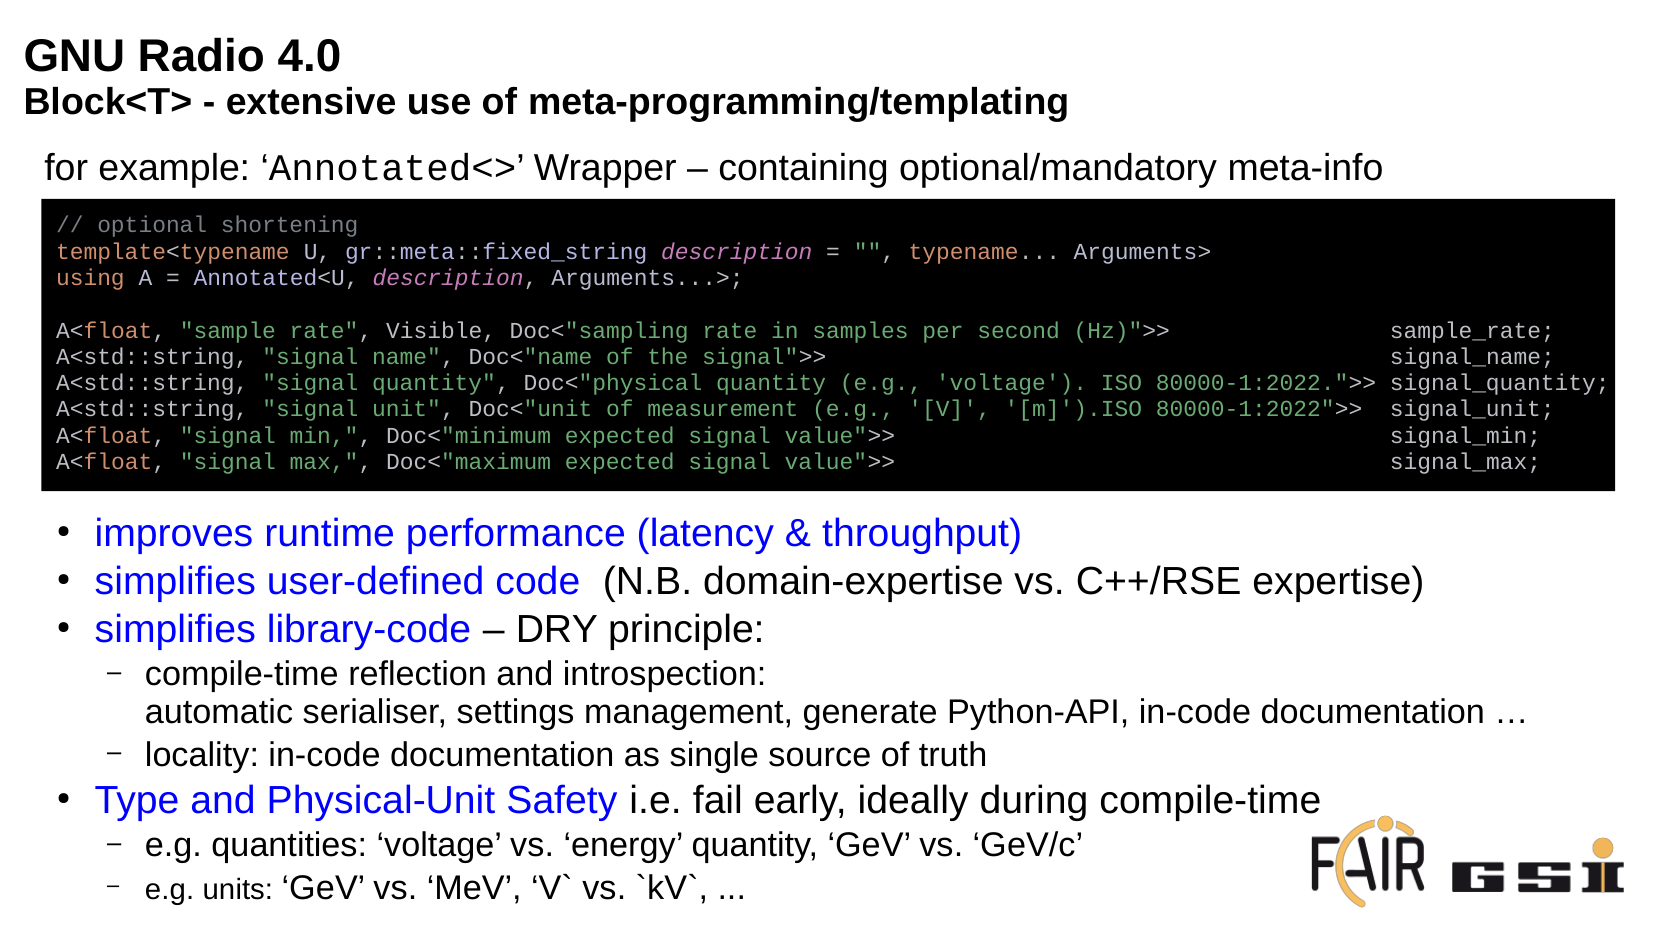

# GNU Radio 4.0 Block<T> - extensive use of meta-programming/templating
for example: ‘Annotated<>’ Wrapper – containing optional/mandatory meta-info
// optional shortening
template<typename U, gr::meta::fixed_string description = "", typename... Arguments>
using A = Annotated<U, description, Arguments...>;
A<float, "sample rate", Visible, Doc<"sampling rate in samples per second (Hz)">> sample_rate;
A<std::string, "signal name", Doc<"name of the signal">> signal_name;
A<std::string, "signal quantity", Doc<"physical quantity (e.g., 'voltage'). ISO 80000-1:2022.">> signal_quantity;
A<std::string, "signal unit", Doc<"unit of measurement (e.g., '[V]', '[m]').ISO 80000-1:2022">> signal_unit;
A<float, "signal min,", Doc<"minimum expected signal value">> signal_min;
A<float, "signal max,", Doc<"maximum expected signal value">> signal_max;
Type & Physical-Unit Safety:
improves runtime performance (latency & throughput)
simplifies user-defined code (N.B. domain-expertise vs. C++/RSE expertise)
simplifies library-code – DRY principle:
compile-time reflection and introspection:
automatic serialiser, settings management, generate Python-API, in-code documentation …
locality: in-code documentation as single source of truth
Type and Physical-Unit Safety i.e. fail early, ideally during compile-time
e.g. quantities: ‘voltage’ vs. ‘energy’ quantity, ‘GeV’ vs. ‘GeV/c’
e.g. units: ‘GeV’ vs. ‘MeV’, ‘V` vs. `kV`, ...